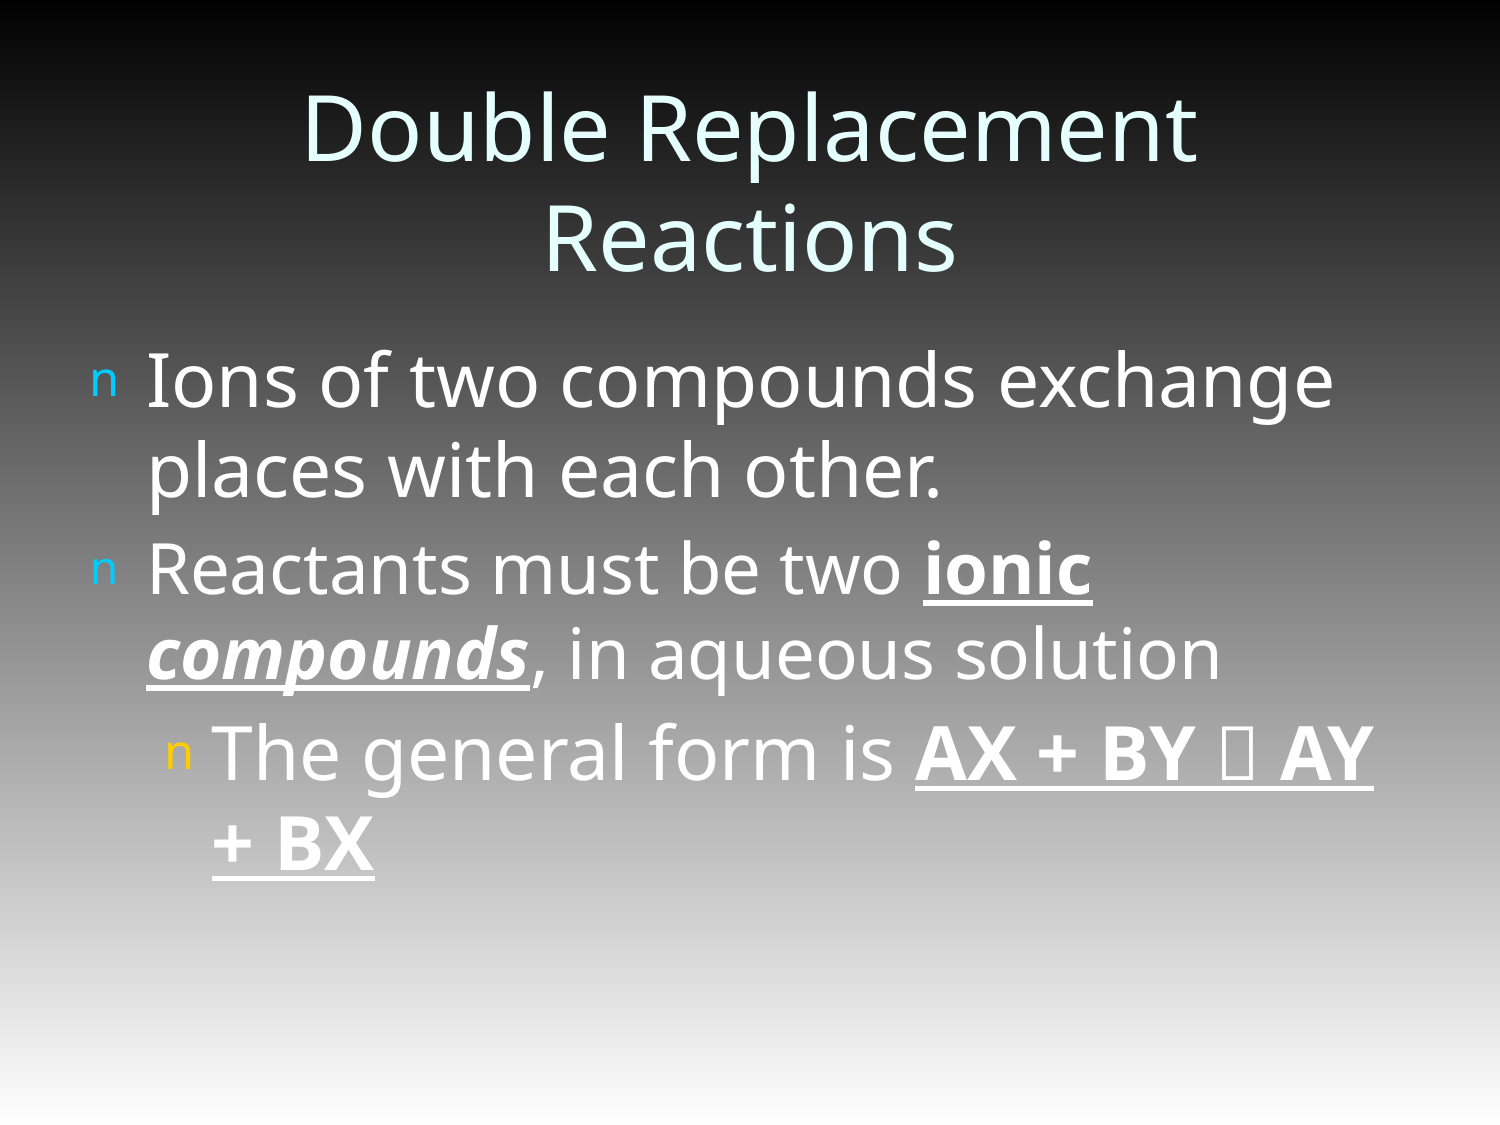

# Double Replacement Reactions
Ions of two compounds exchange places with each other.
Reactants must be two ionic compounds, in aqueous solution
The general form is AX + BY  AY + BX